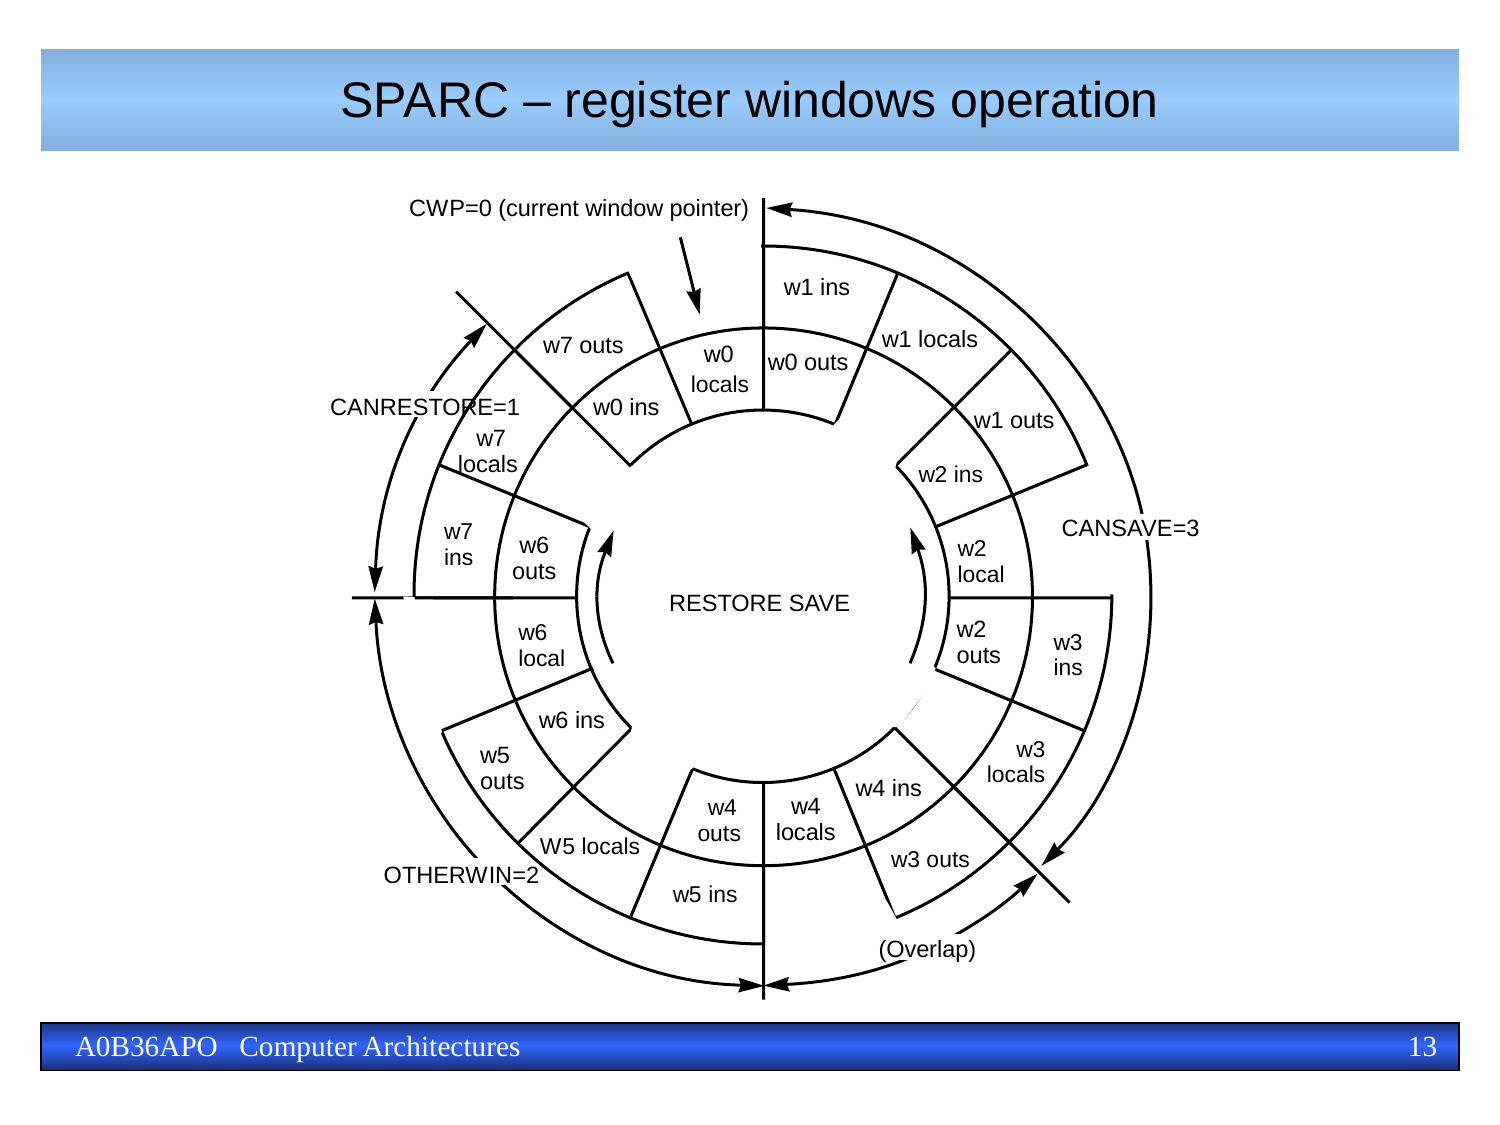

# SPARC – register windows operation
A0B36APO Computer Architectures
13